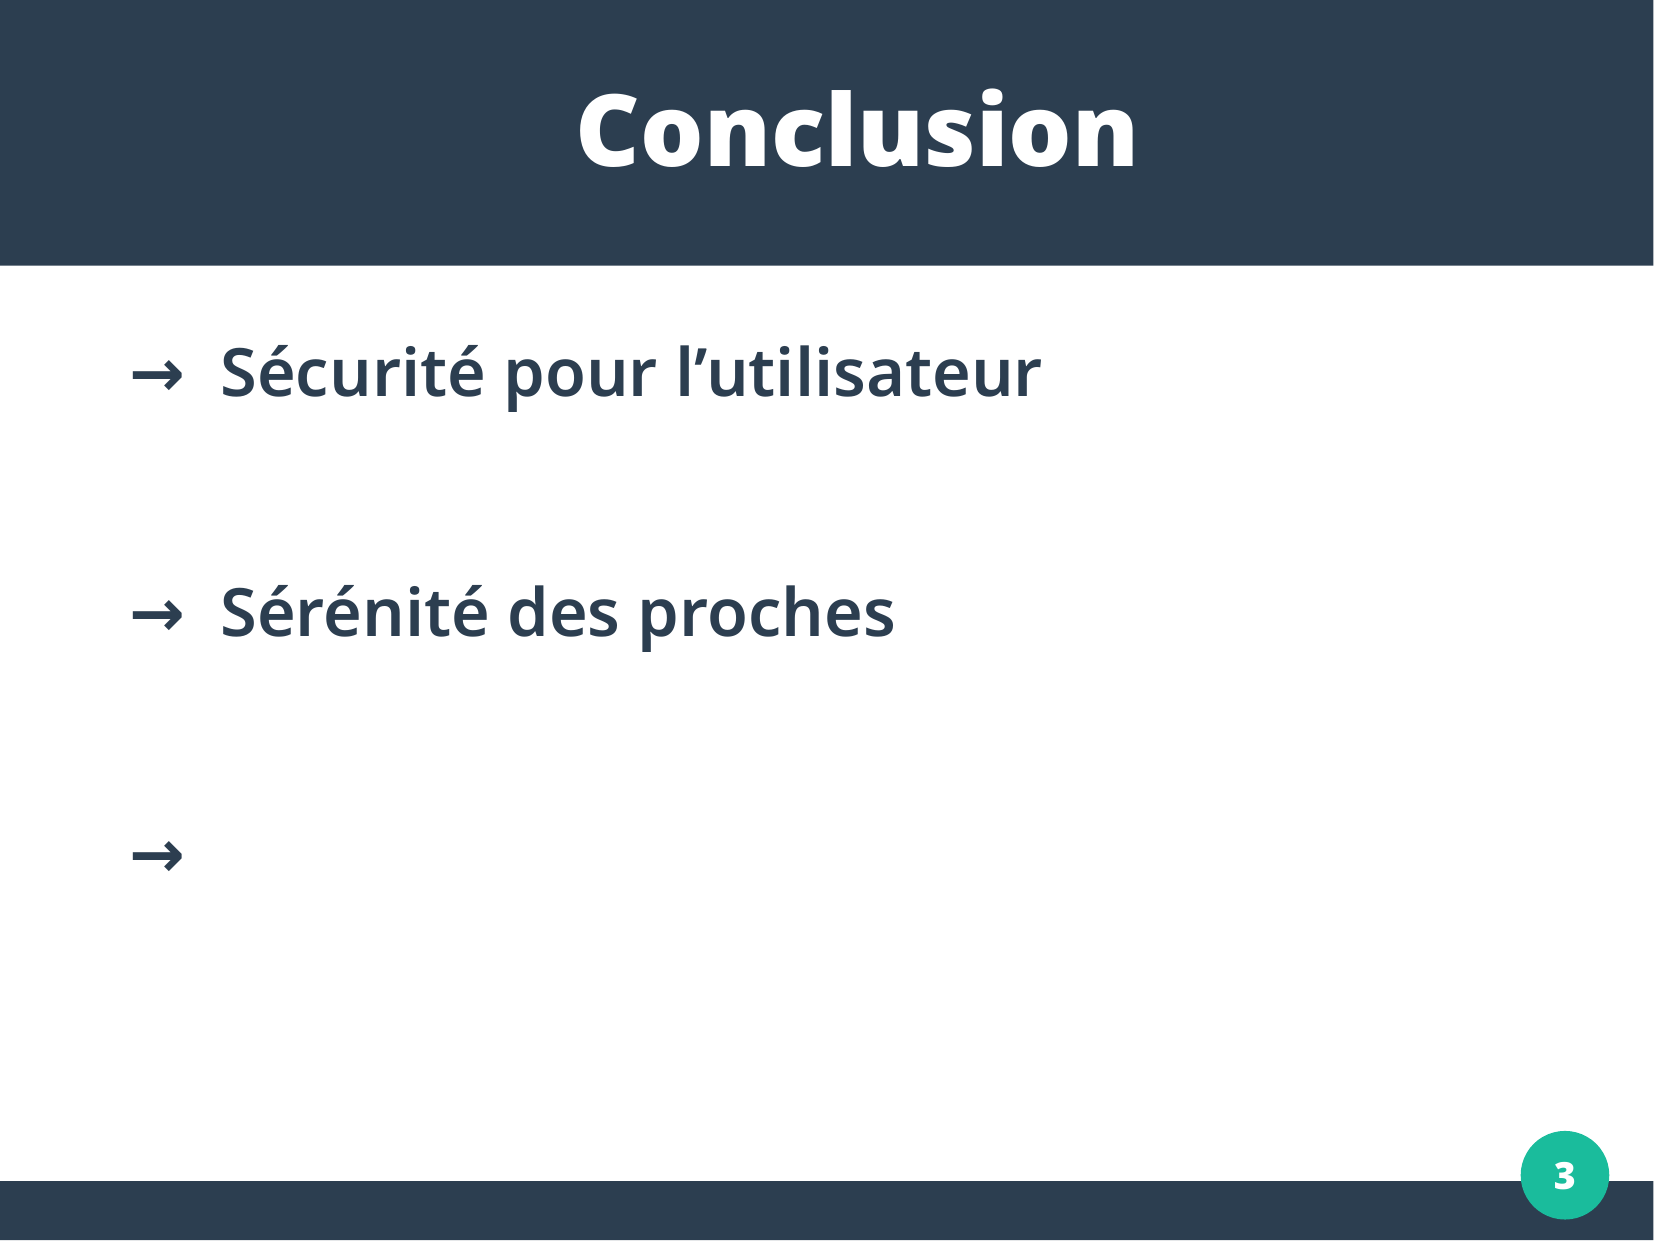

# Conclusion
→ Sécurité pour l’utilisateur
→ Sérénité des proches
→
3